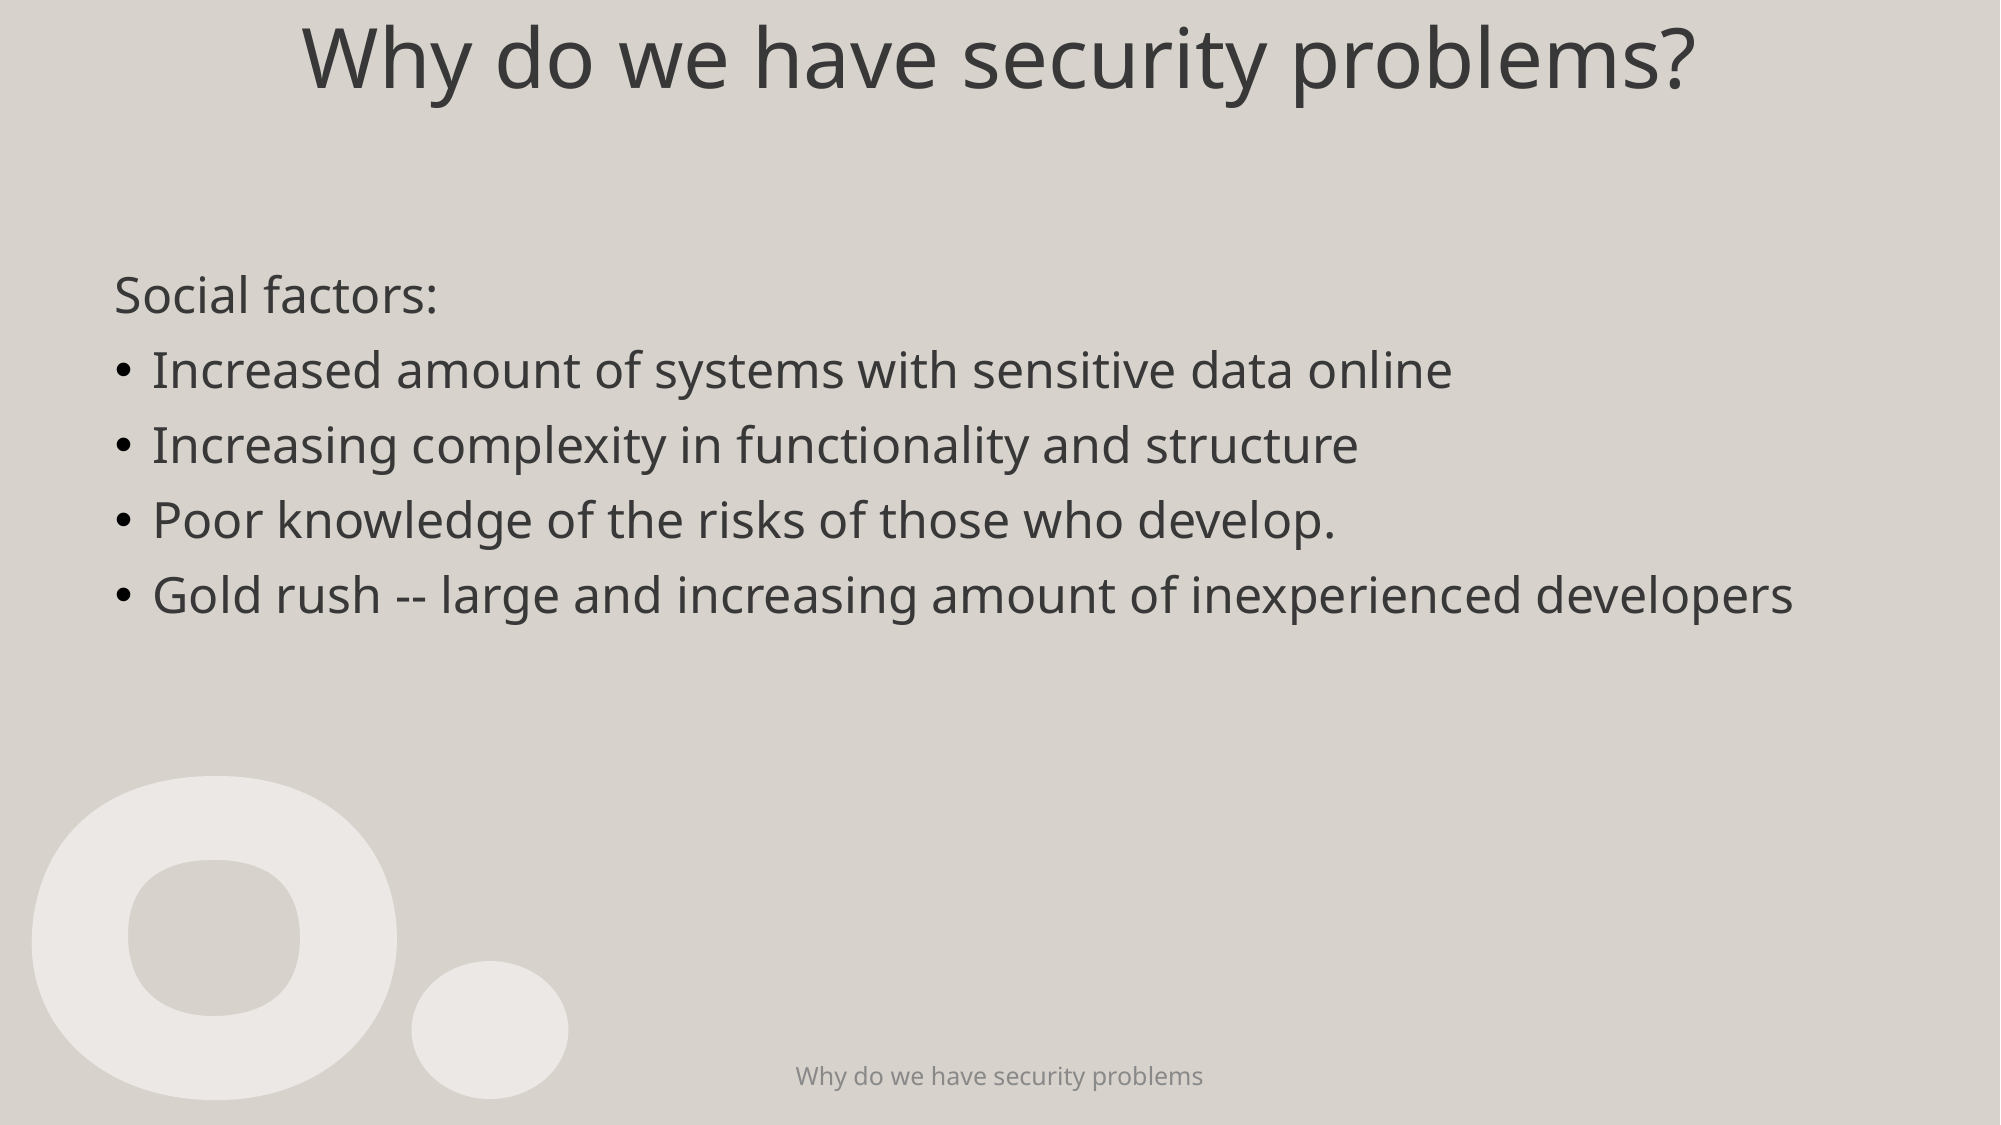

Why do we have security problems?
# Social factors:
Increased amount of systems with sensitive data online
Increasing complexity in functionality and structure
Poor knowledge of the risks of those who develop.
Gold rush -- large and increasing amount of inexperienced developers
Why do we have security problems